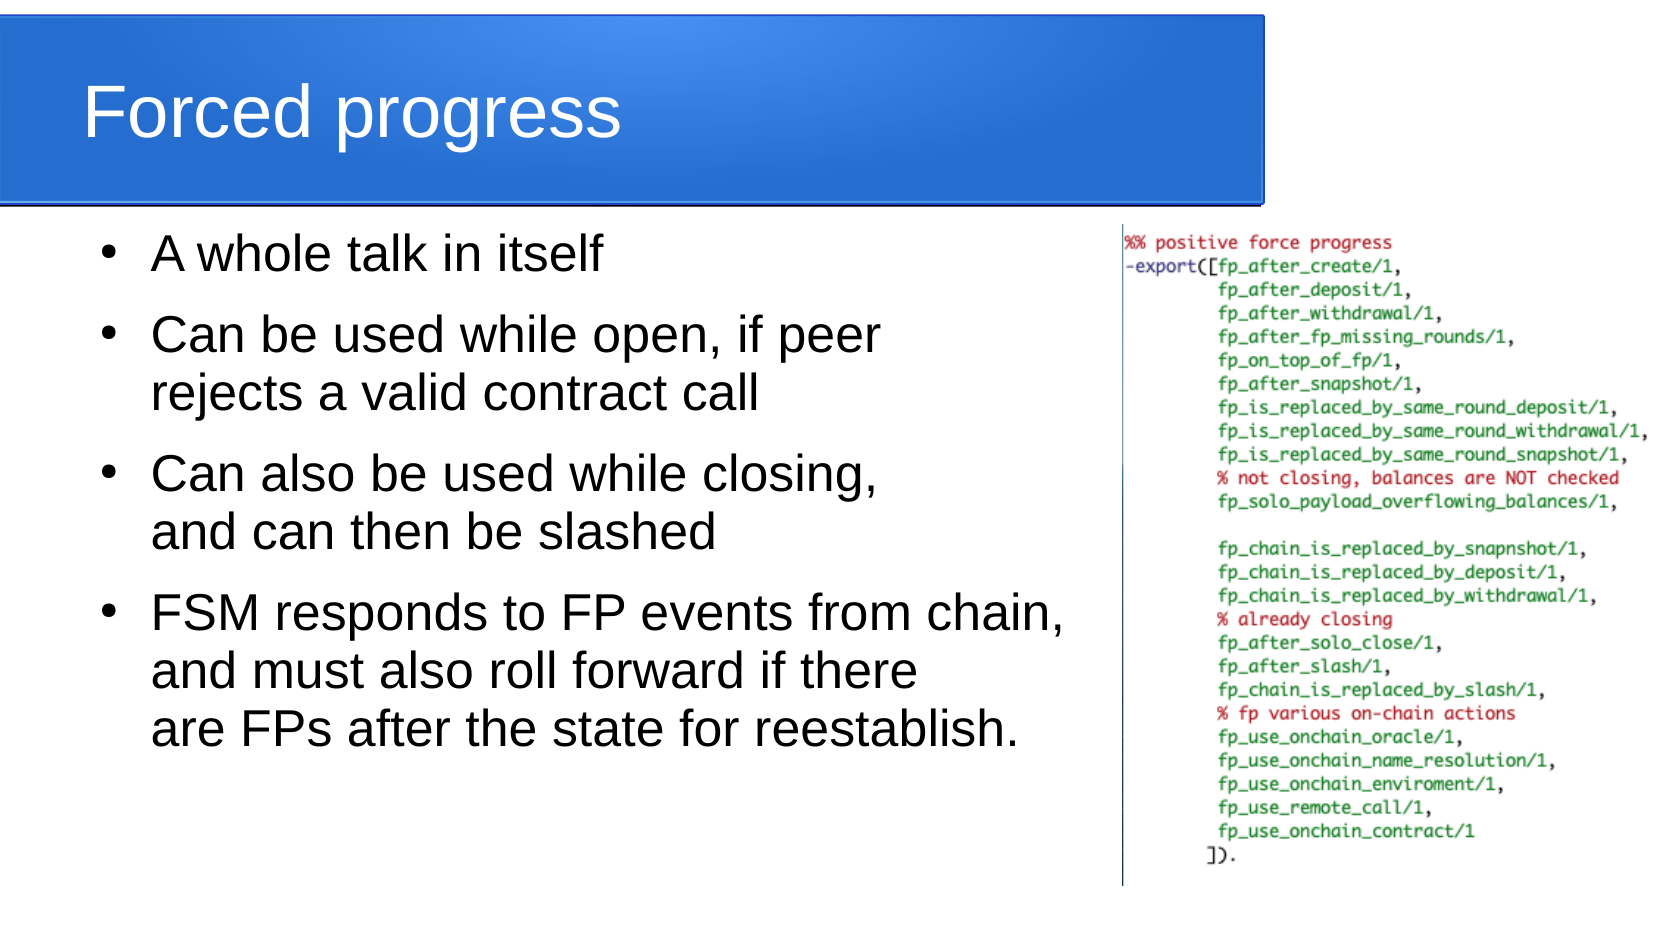

# Forced progress
A whole talk in itself
Can be used while open, if peer
rejects a valid contract call
Can also be used while closing,
and can then be slashed
FSM responds to FP events from chain,
and must also roll forward if there
are FPs after the state for reestablish.